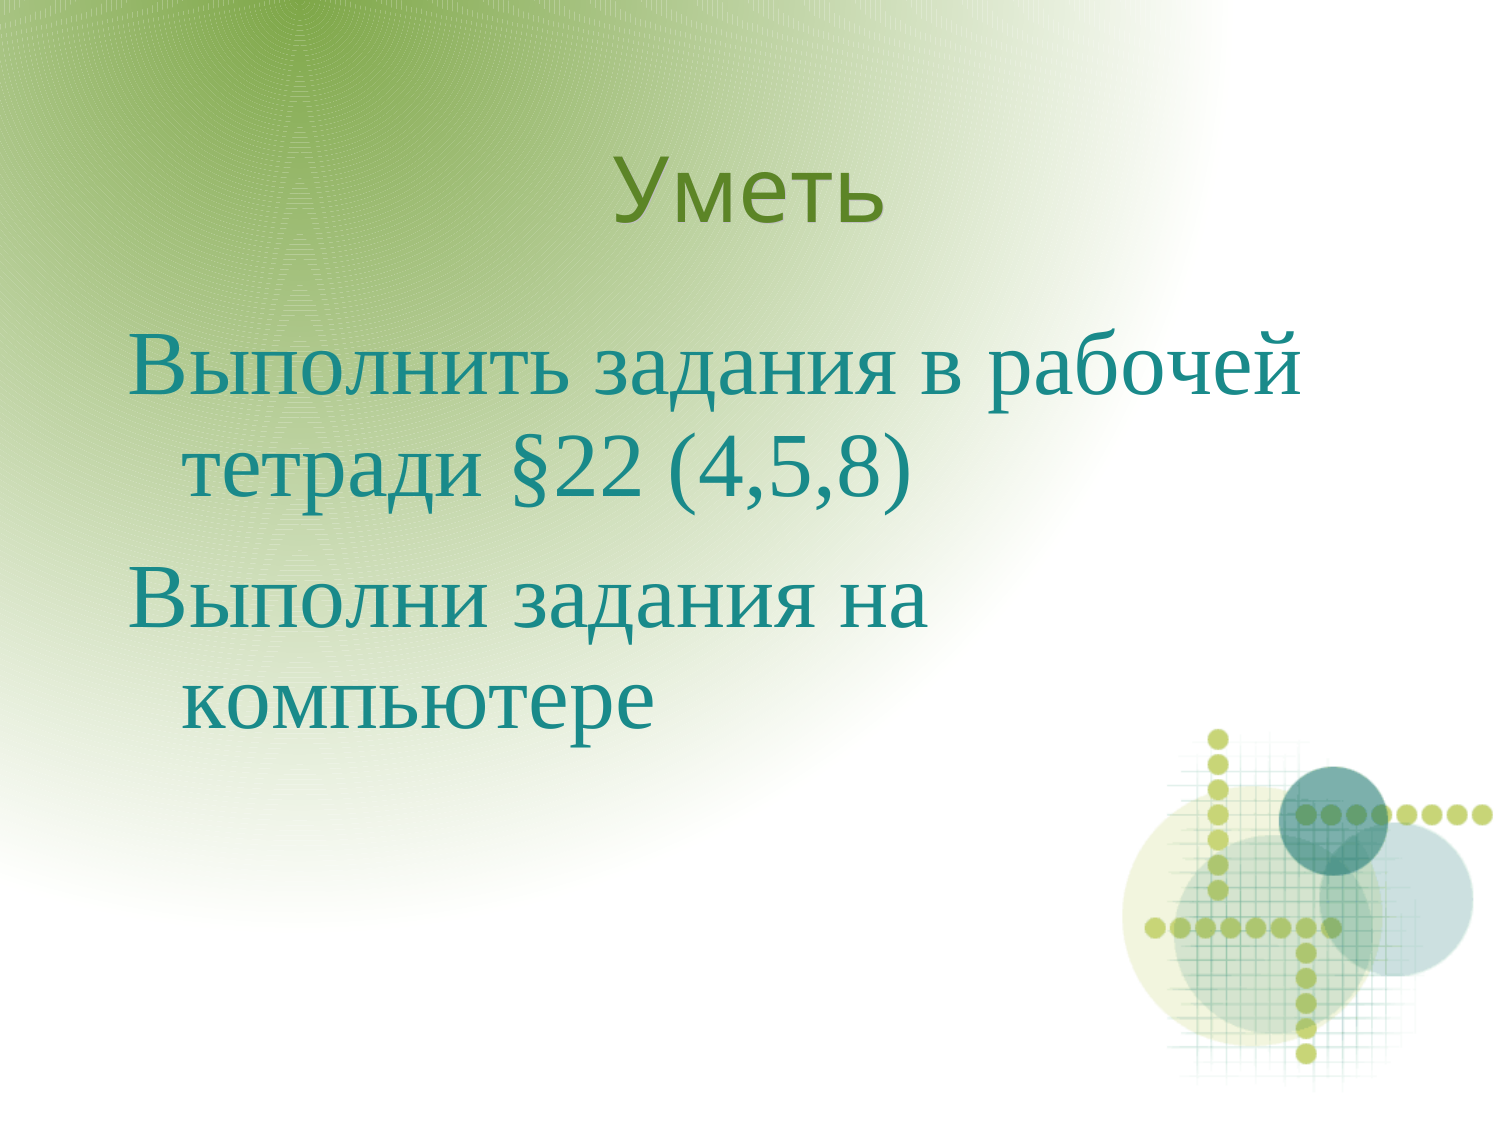

# Уметь
Выполнить задания в рабочей тетради §22 (4,5,8)
Выполни задания на компьютере